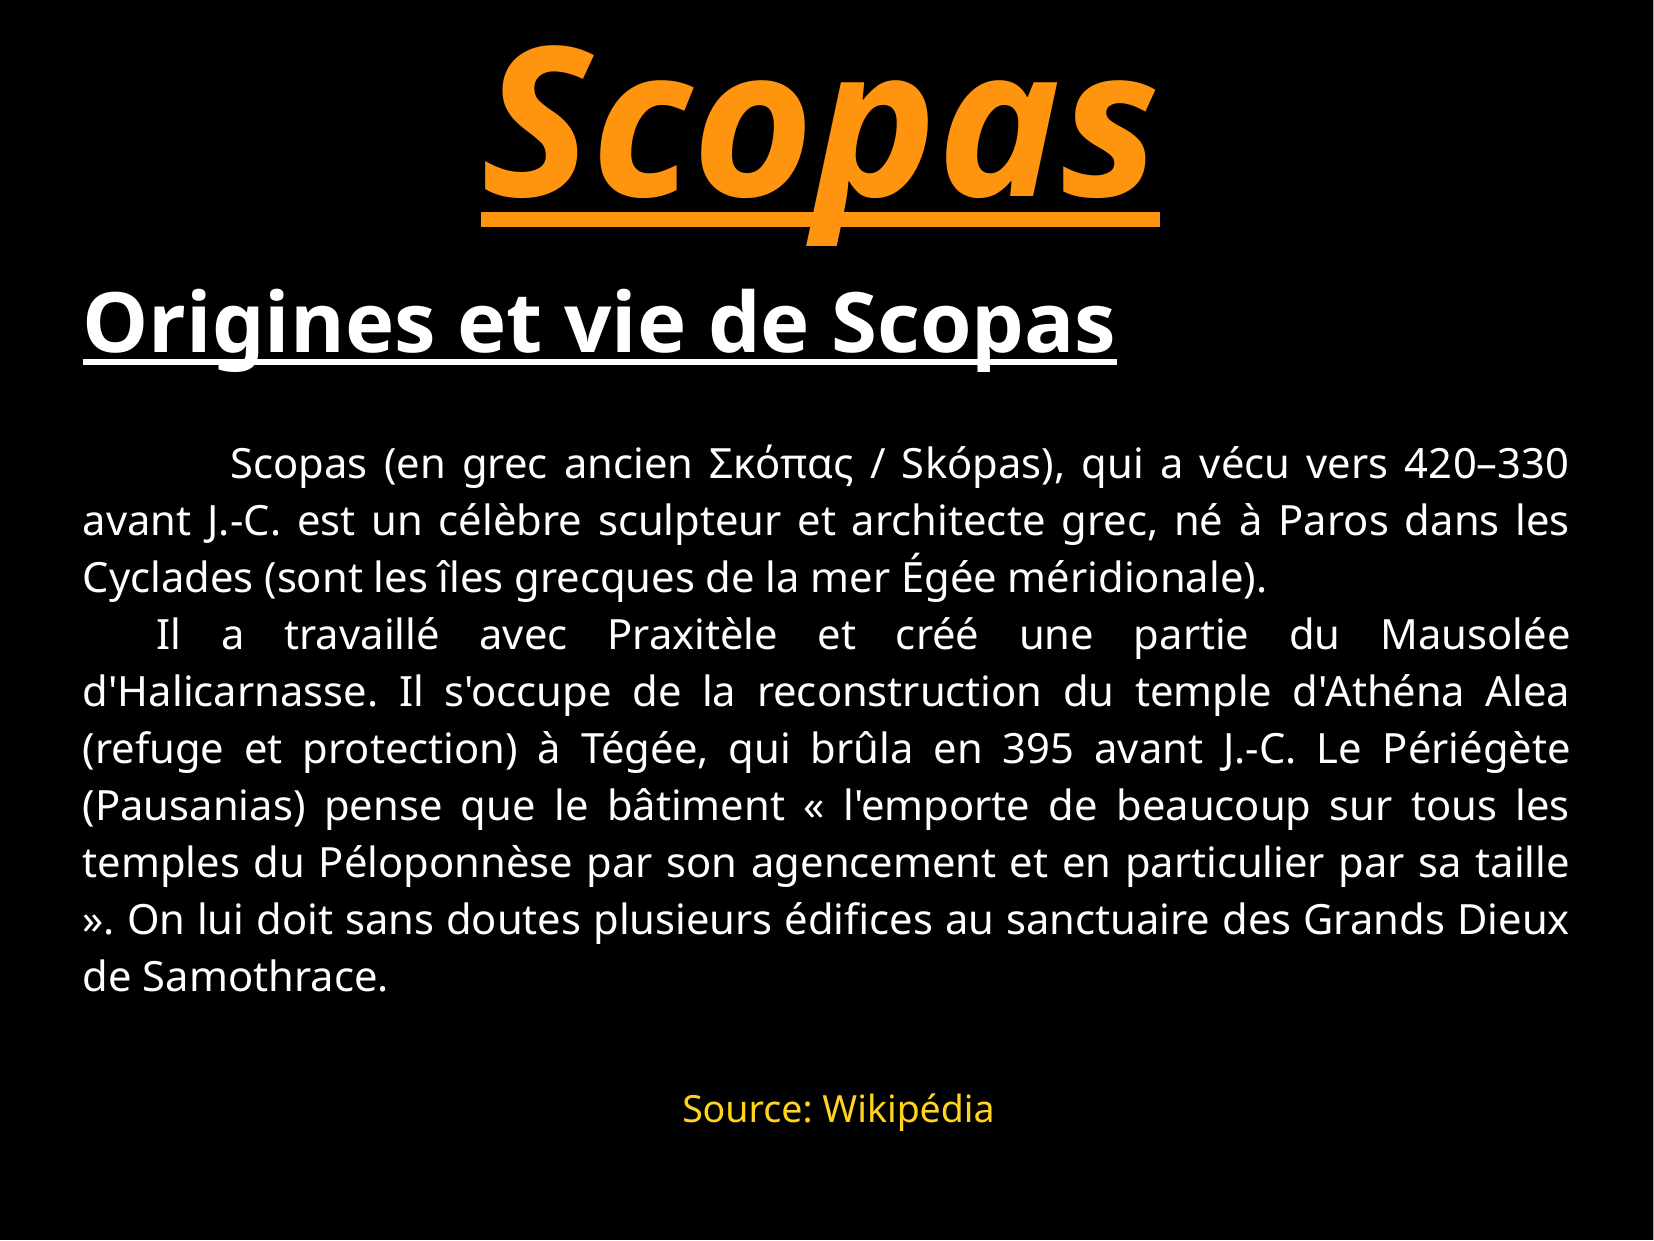

# Scopas
Origines et vie de Scopas
		Scopas (en grec ancien Σκόπας / Skópas), qui a vécu vers 420–330 avant J.-C. est un célèbre sculpteur et architecte grec, né à Paros dans les Cyclades (sont les îles grecques de la mer Égée méridionale).
	Il a travaillé avec Praxitèle et créé une partie du Mausolée d'Halicarnasse. Il s'occupe de la reconstruction du temple d'Athéna Alea (refuge et protection) à Tégée, qui brûla en 395 avant J.-C. Le Périégète (Pausanias) pense que le bâtiment « l'emporte de beaucoup sur tous les temples du Péloponnèse par son agencement et en particulier par sa taille ». On lui doit sans doutes plusieurs édifices au sanctuaire des Grands Dieux de Samothrace.
Source: Wikipédia